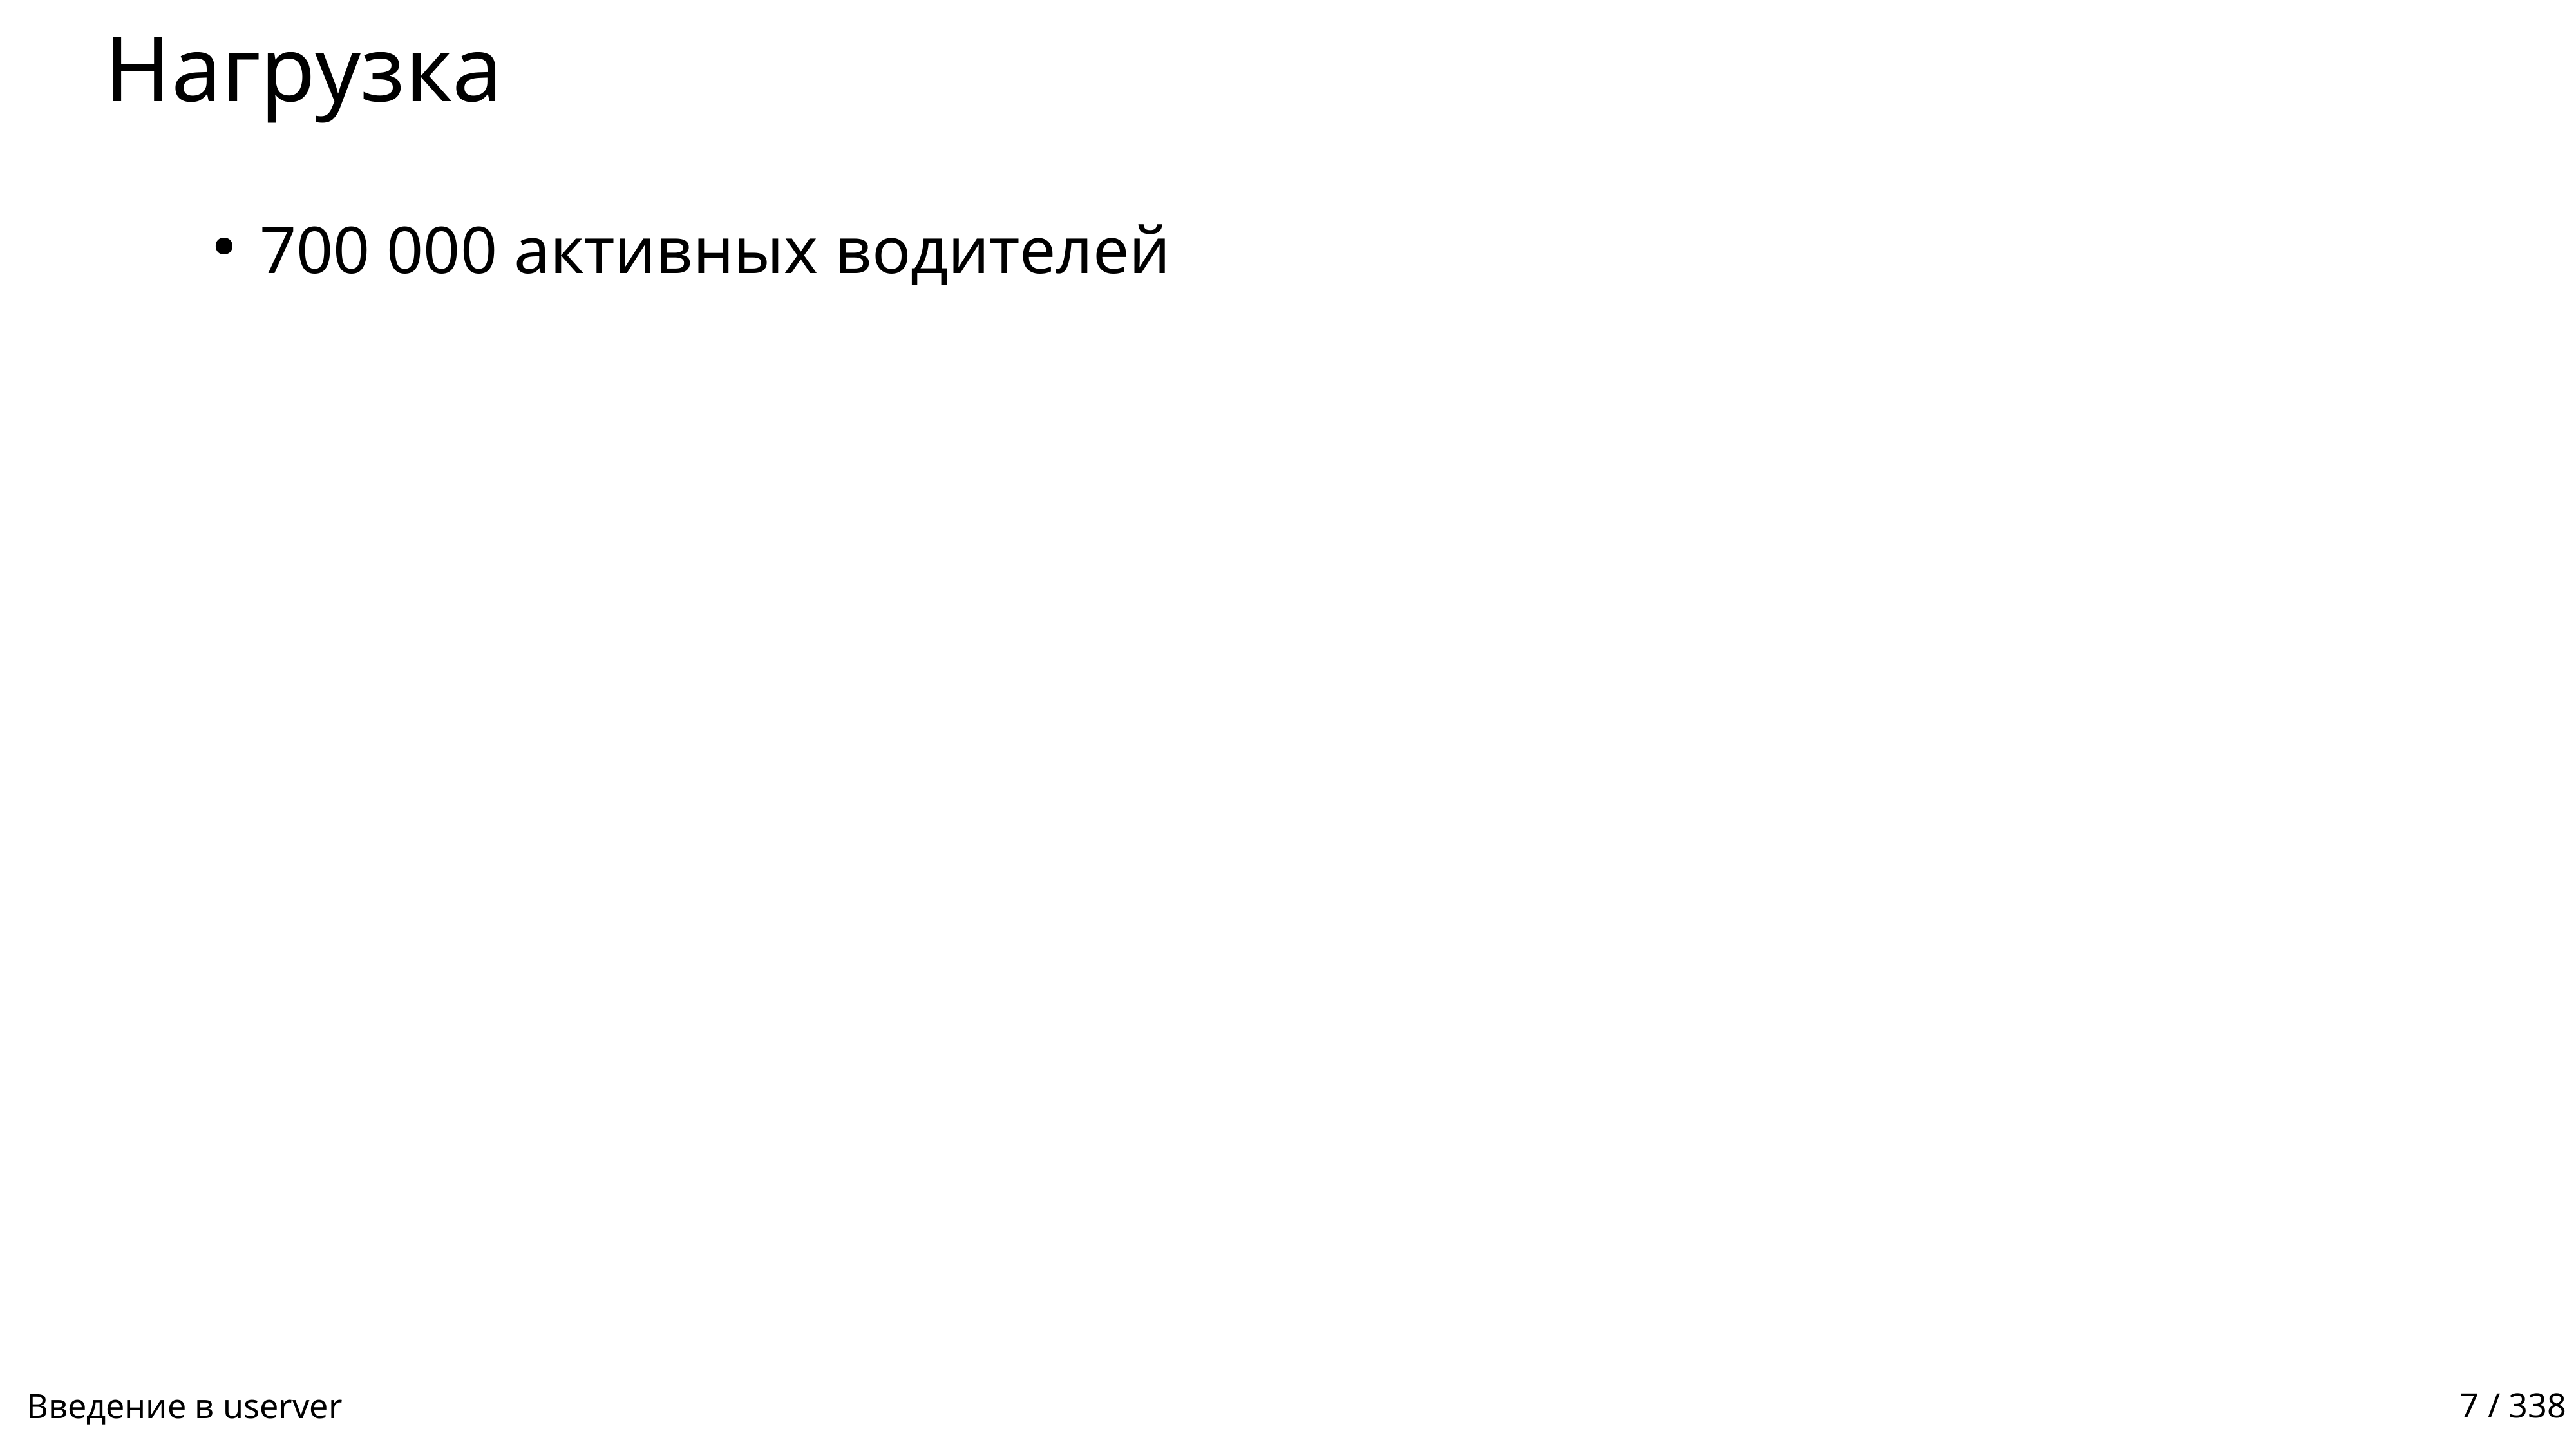

Нагрузка
# 700 000 активных водителей
Введение в userver